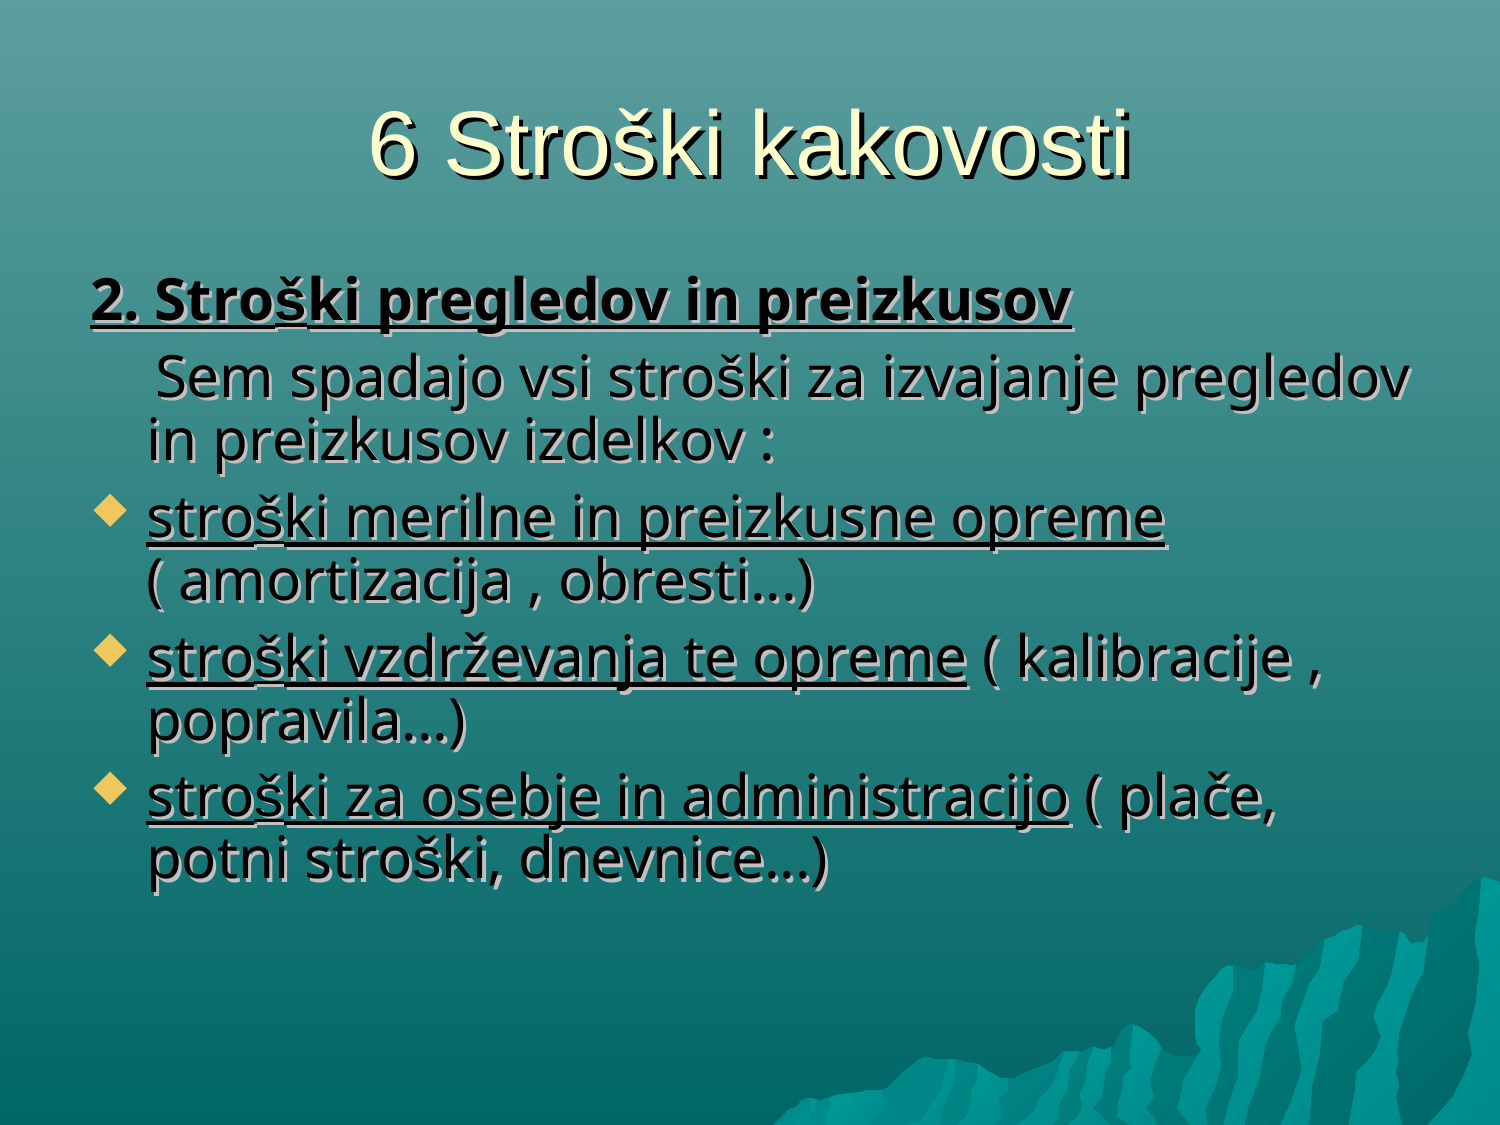

# 6 Stroški kakovosti
2. Stroški pregledov in preizkusov
 Sem spadajo vsi stroški za izvajanje pregledov in preizkusov izdelkov :
stroški merilne in preizkusne opreme ( amortizacija , obresti...)
stroški vzdrževanja te opreme ( kalibracije , popravila...)
stroški za osebje in administracijo ( plače, potni stroški, dnevnice...)